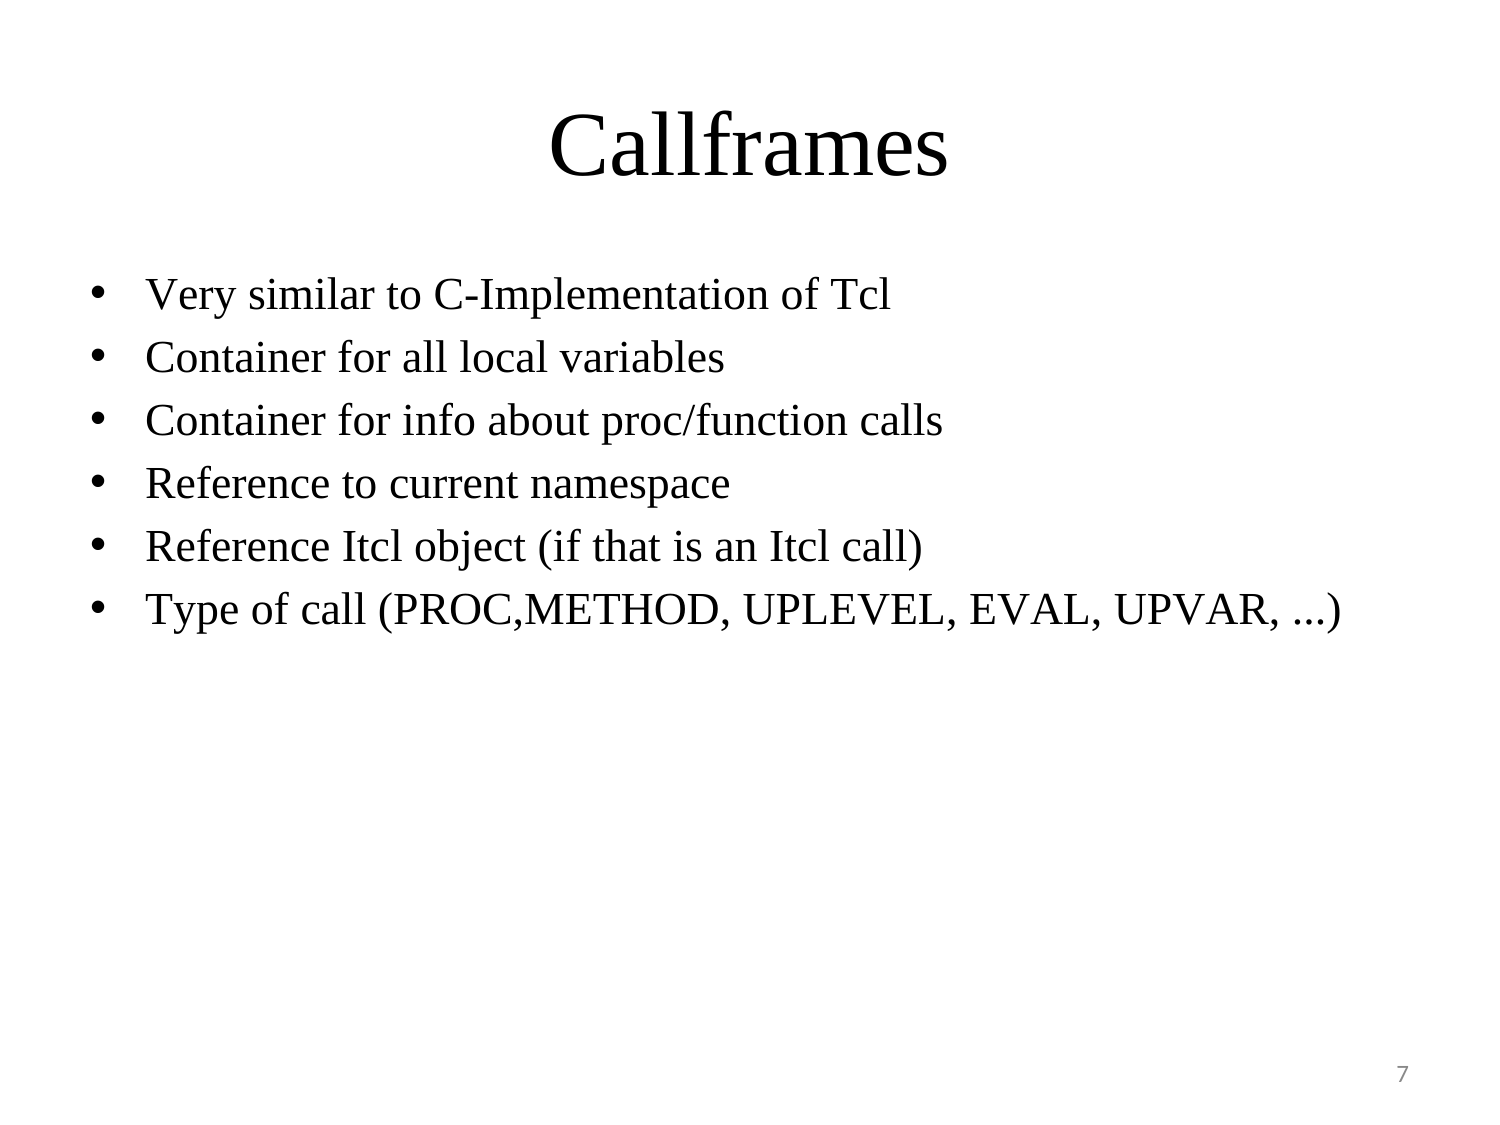

Callframes
Very similar to C-Implementation of Tcl
Container for all local variables
Container for info about proc/function calls
Reference to current namespace
Reference Itcl object (if that is an Itcl call)
Type of call (PROC,METHOD, UPLEVEL, EVAL, UPVAR, ...)
7